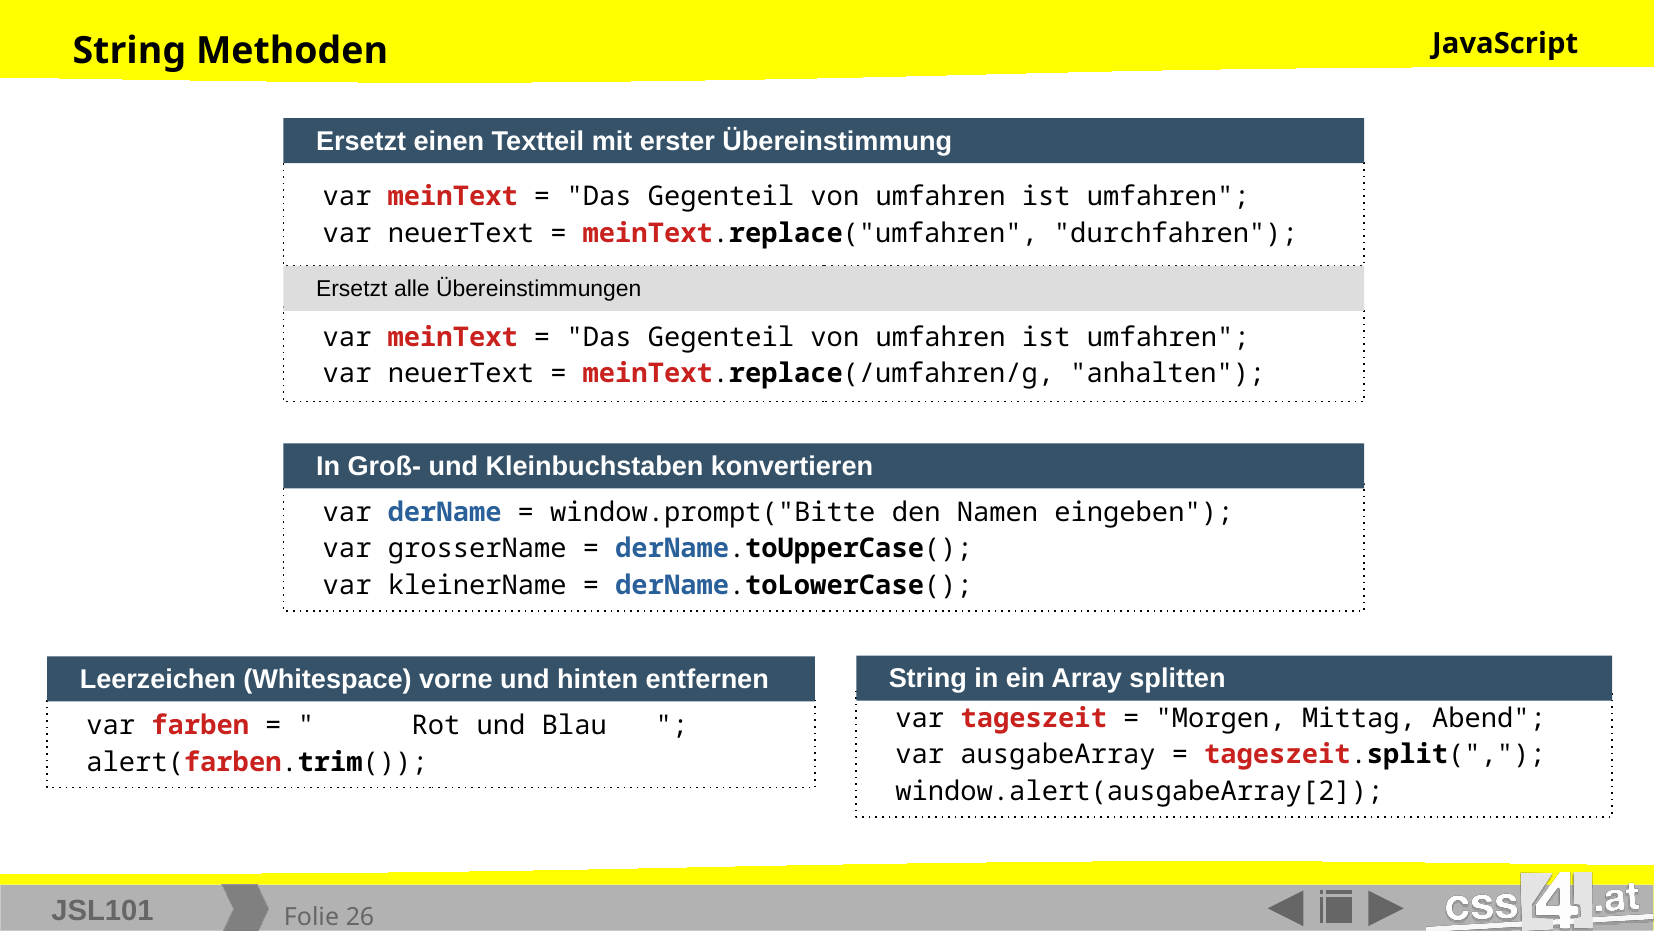

JavaScript
String Methoden
Ersetzt einen Textteil mit erster Übereinstimmung
var meinText = "Das Gegenteil von umfahren ist umfahren";
var neuerText = meinText.replace("umfahren", "durchfahren");
Ersetzt alle Übereinstimmungen
var meinText = "Das Gegenteil von umfahren ist umfahren";
var neuerText = meinText.replace(/umfahren/g, "anhalten");
In Groß- und Kleinbuchstaben konvertieren
var derName = window.prompt("Bitte den Namen eingeben");
var grosserName = derName.toUpperCase();
var kleinerName = derName.toLowerCase();
String in ein Array splitten
Leerzeichen (Whitespace) vorne und hinten entfernen
var tageszeit = "Morgen, Mittag, Abend";
var ausgabeArray = tageszeit.split(",");
window.alert(ausgabeArray[2]);
var farben = " Rot und Blau ";
alert(farben.trim());
JSL101
Folie